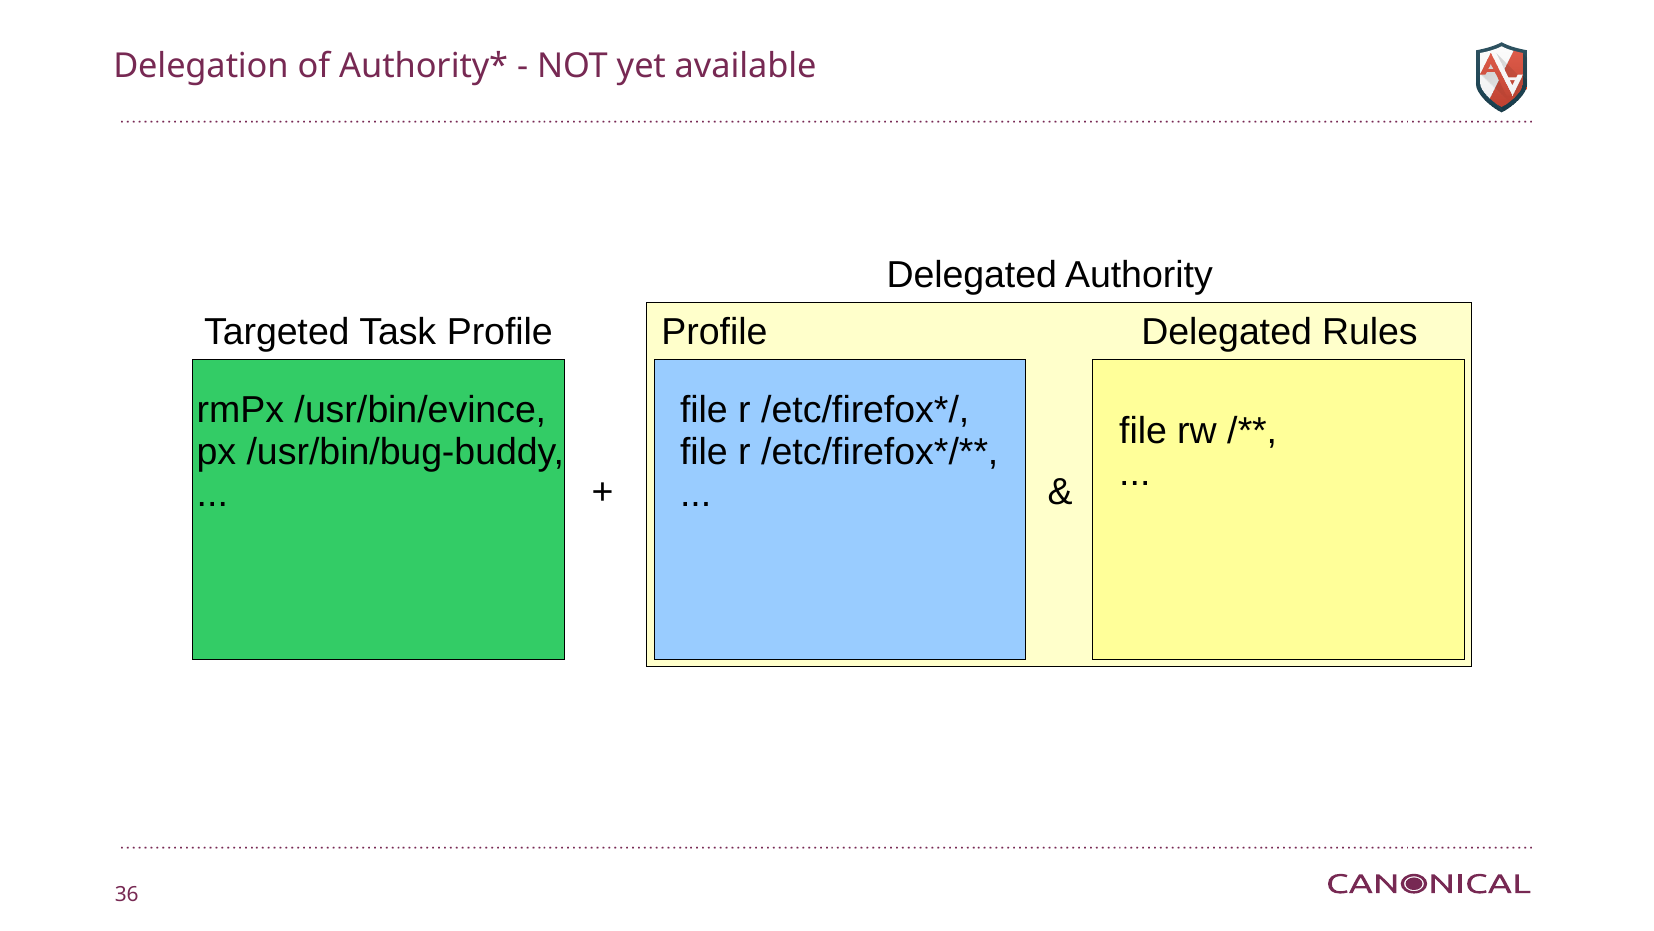

# Delegation of Authority* - NOT yet available
Delegated Authority
Targeted Task Profile
Profile
Delegated Rules
rmPx /usr/bin/evince,
px /usr/bin/bug-buddy,
...
file r /etc/firefox*/,
file r /etc/firefox*/**,
...
file rw /**,
...
+
&